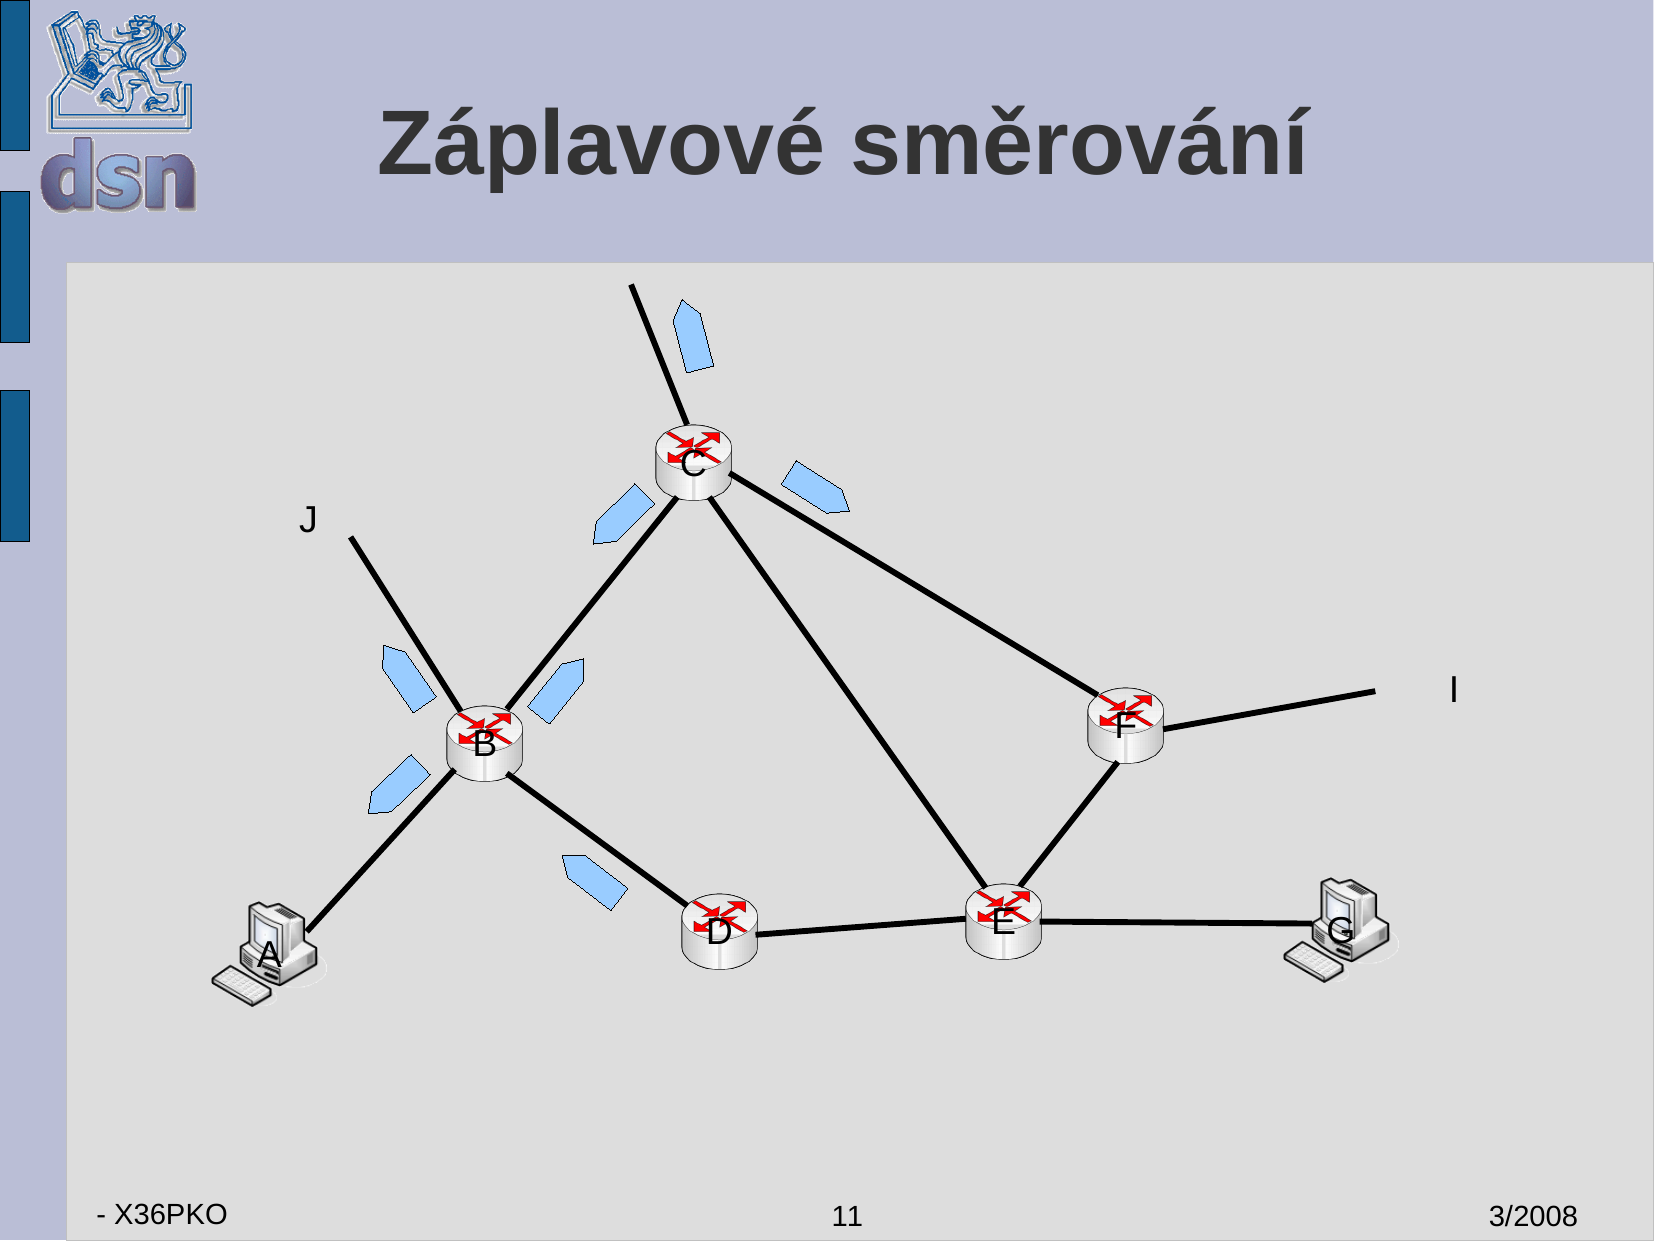

# Záplavové směrování
C
J
I
F
B
G
E
D
A